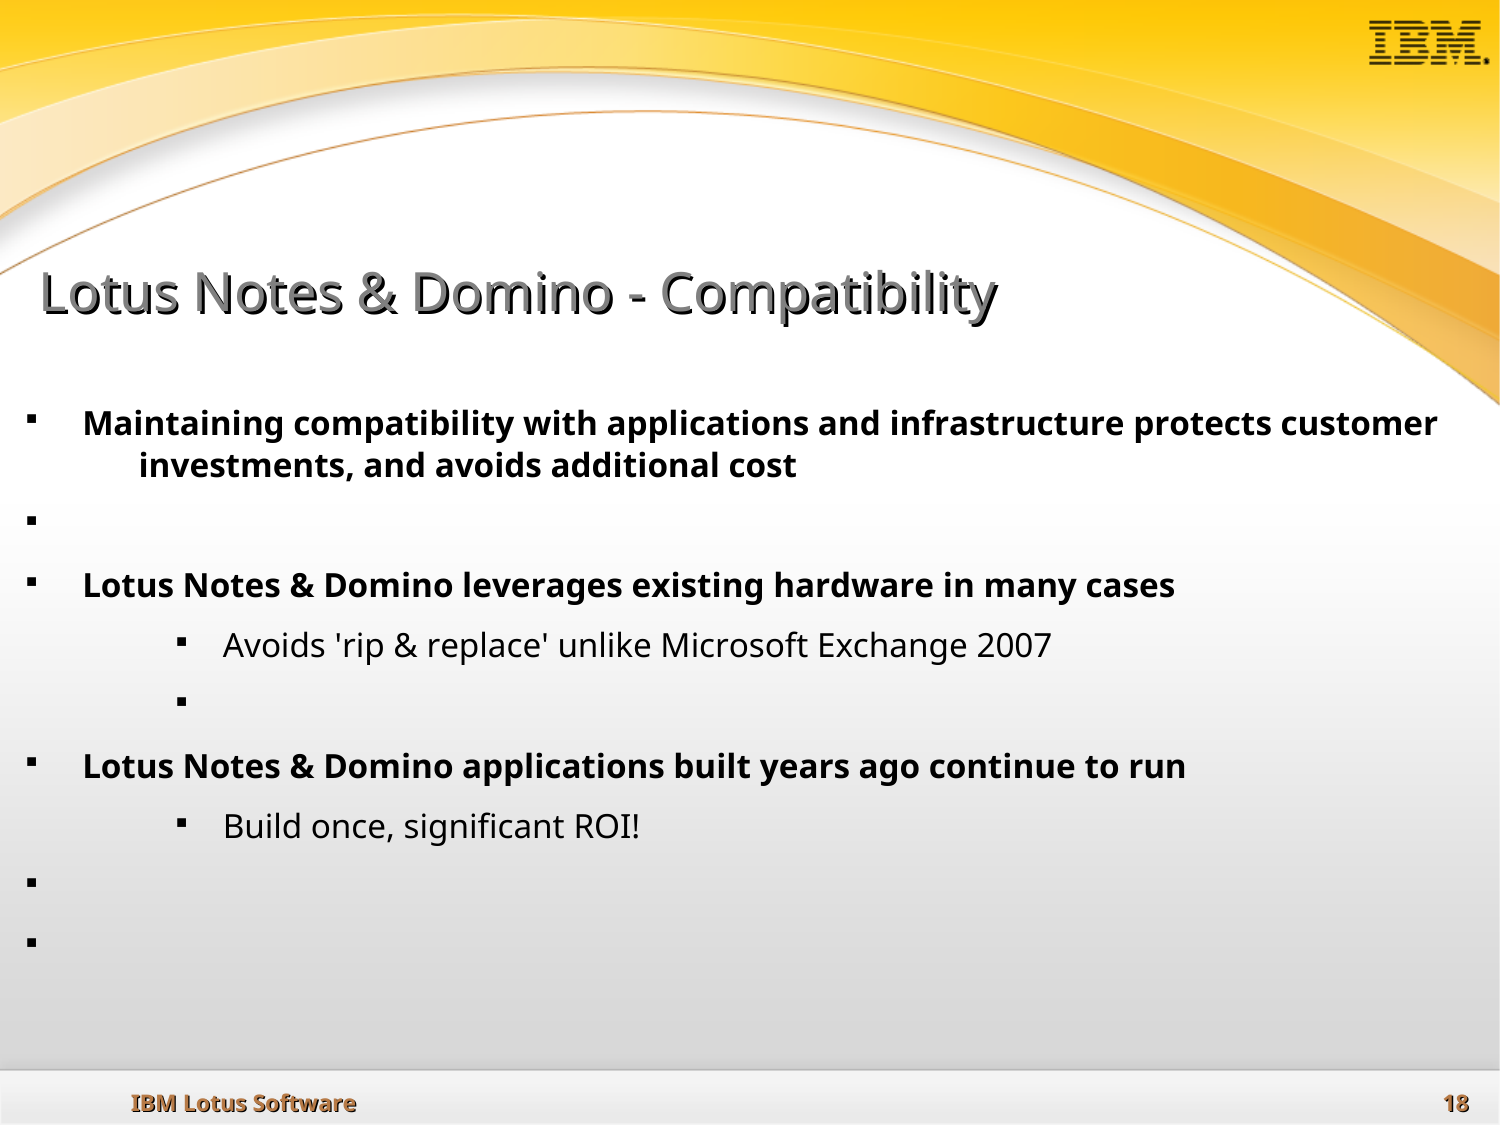

# Lotus Notes & Domino - Compatibility
Maintaining compatibility with applications and infrastructure protects customer investments, and avoids additional cost
Lotus Notes & Domino leverages existing hardware in many cases
Avoids 'rip & replace' unlike Microsoft Exchange 2007
Lotus Notes & Domino applications built years ago continue to run
Build once, significant ROI!
IBM Lotus Software
18